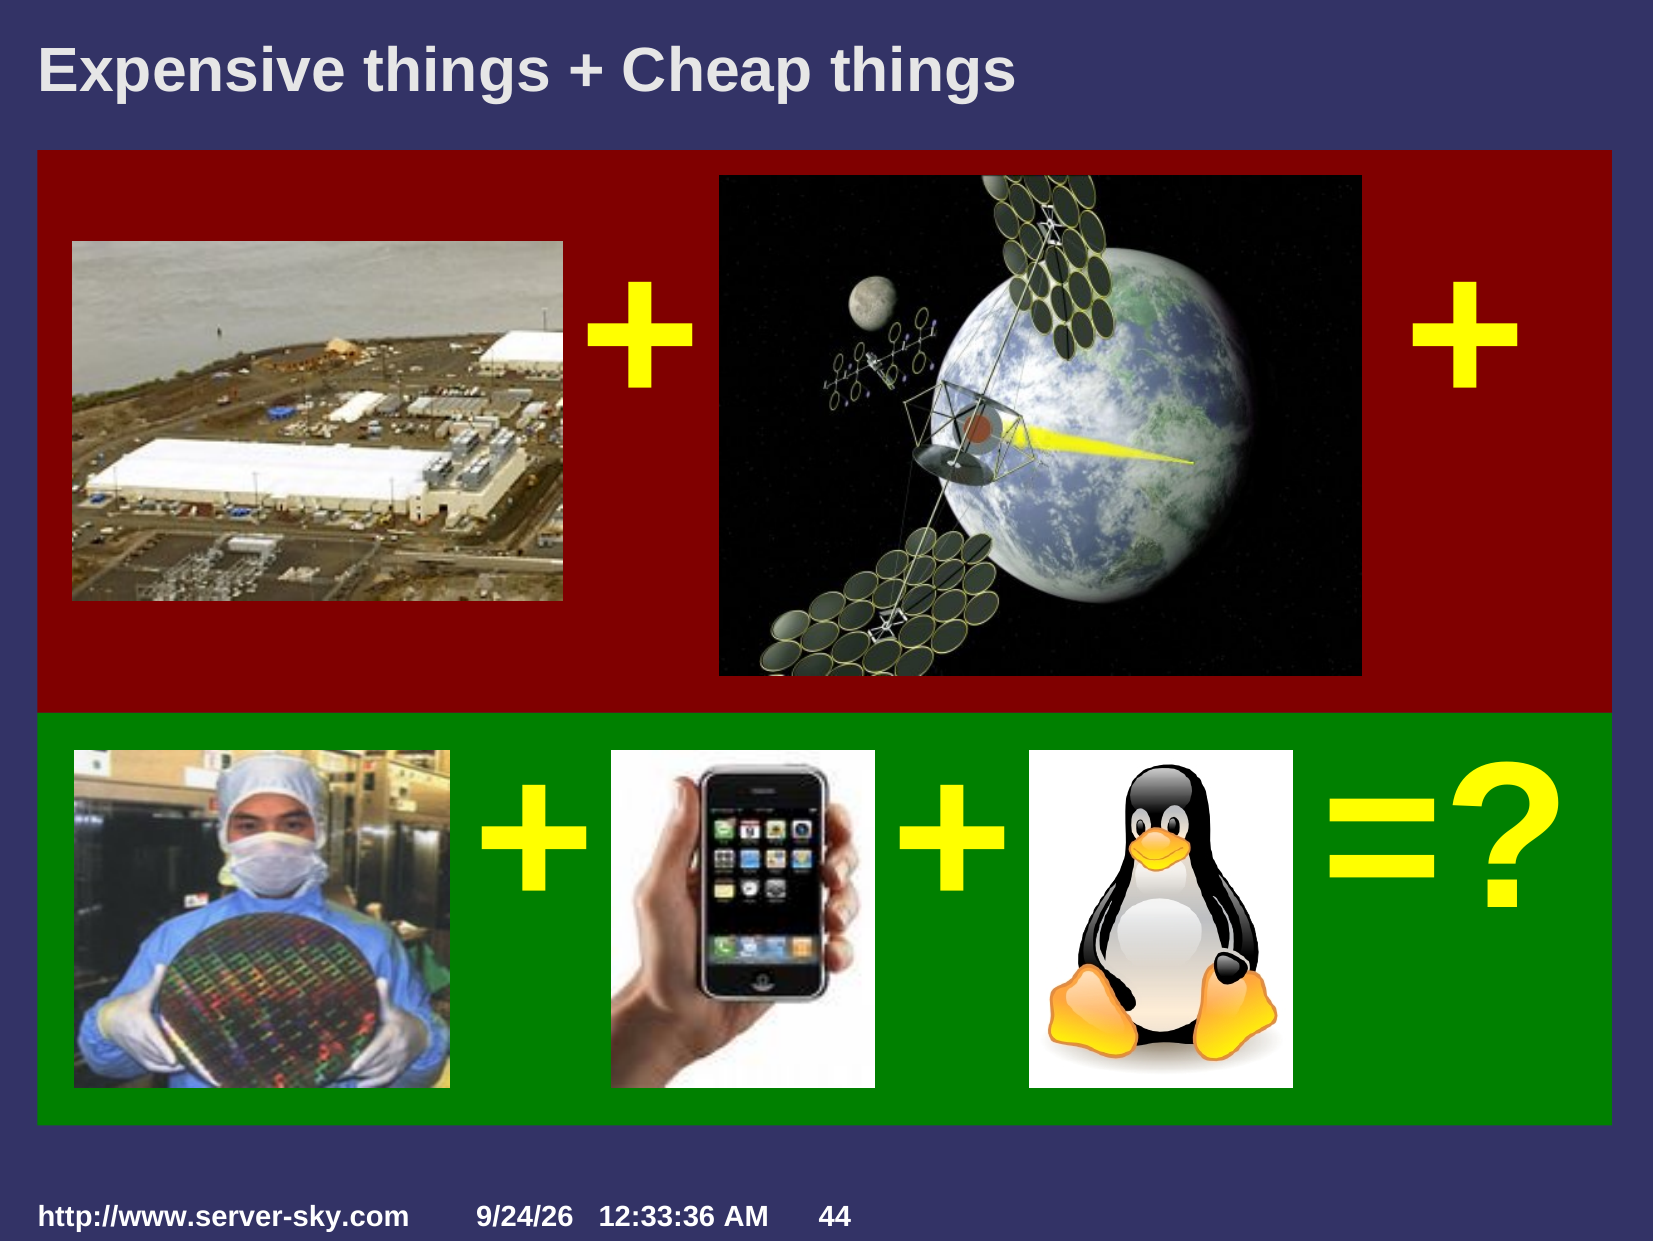

Expensive things + Cheap things
+
+
+
+
=?